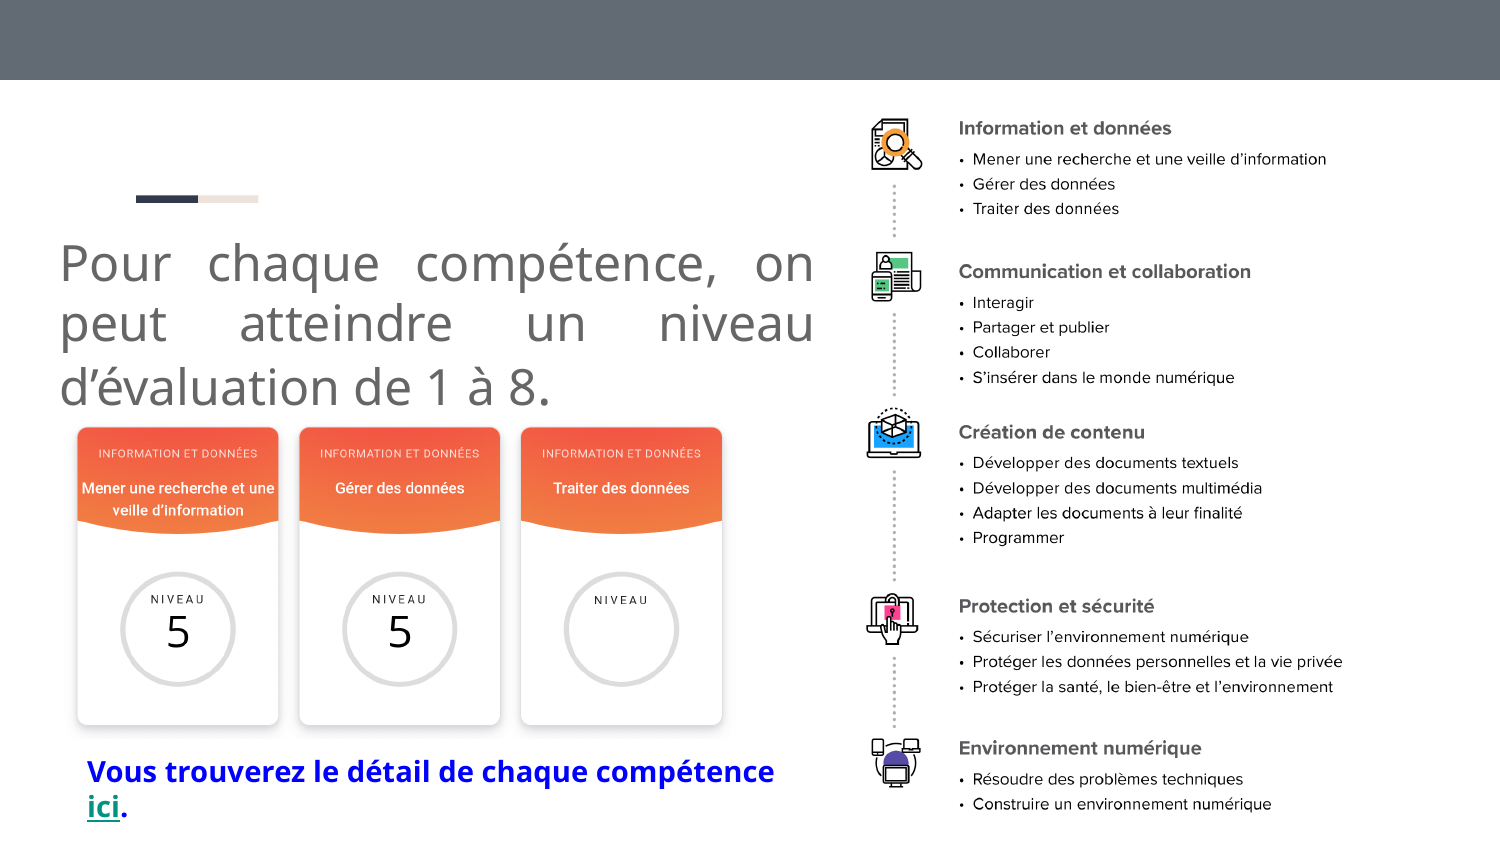

# Pour chaque compétence, on peut atteindre un niveau d’évaluation de 1 à 8.
Vous trouverez le détail de chaque compétence ici.